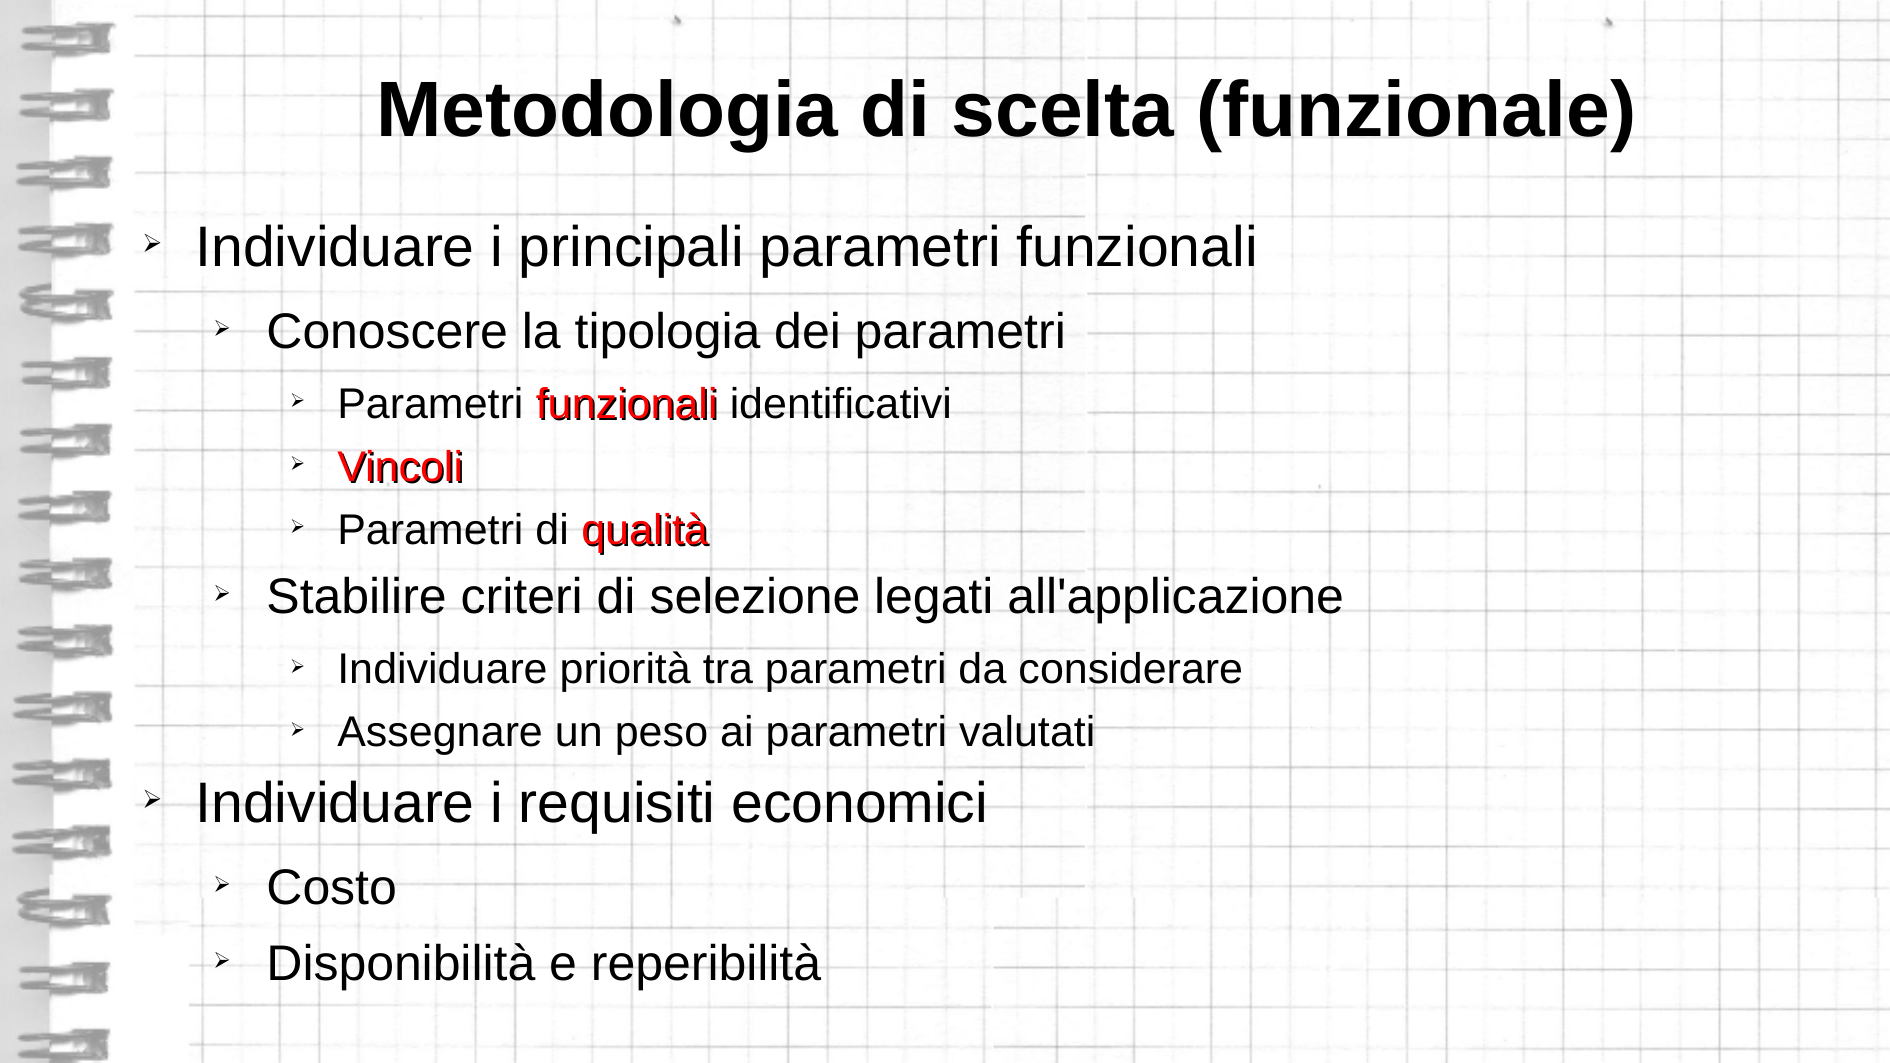

# Metodologia di scelta (funzionale)
Individuare i principali parametri funzionali
Conoscere la tipologia dei parametri
Parametri funzionali identificativi
Vincoli
Parametri di qualità
Stabilire criteri di selezione legati all'applicazione
Individuare priorità tra parametri da considerare
Assegnare un peso ai parametri valutati
Individuare i requisiti economici
Costo
Disponibilità e reperibilità